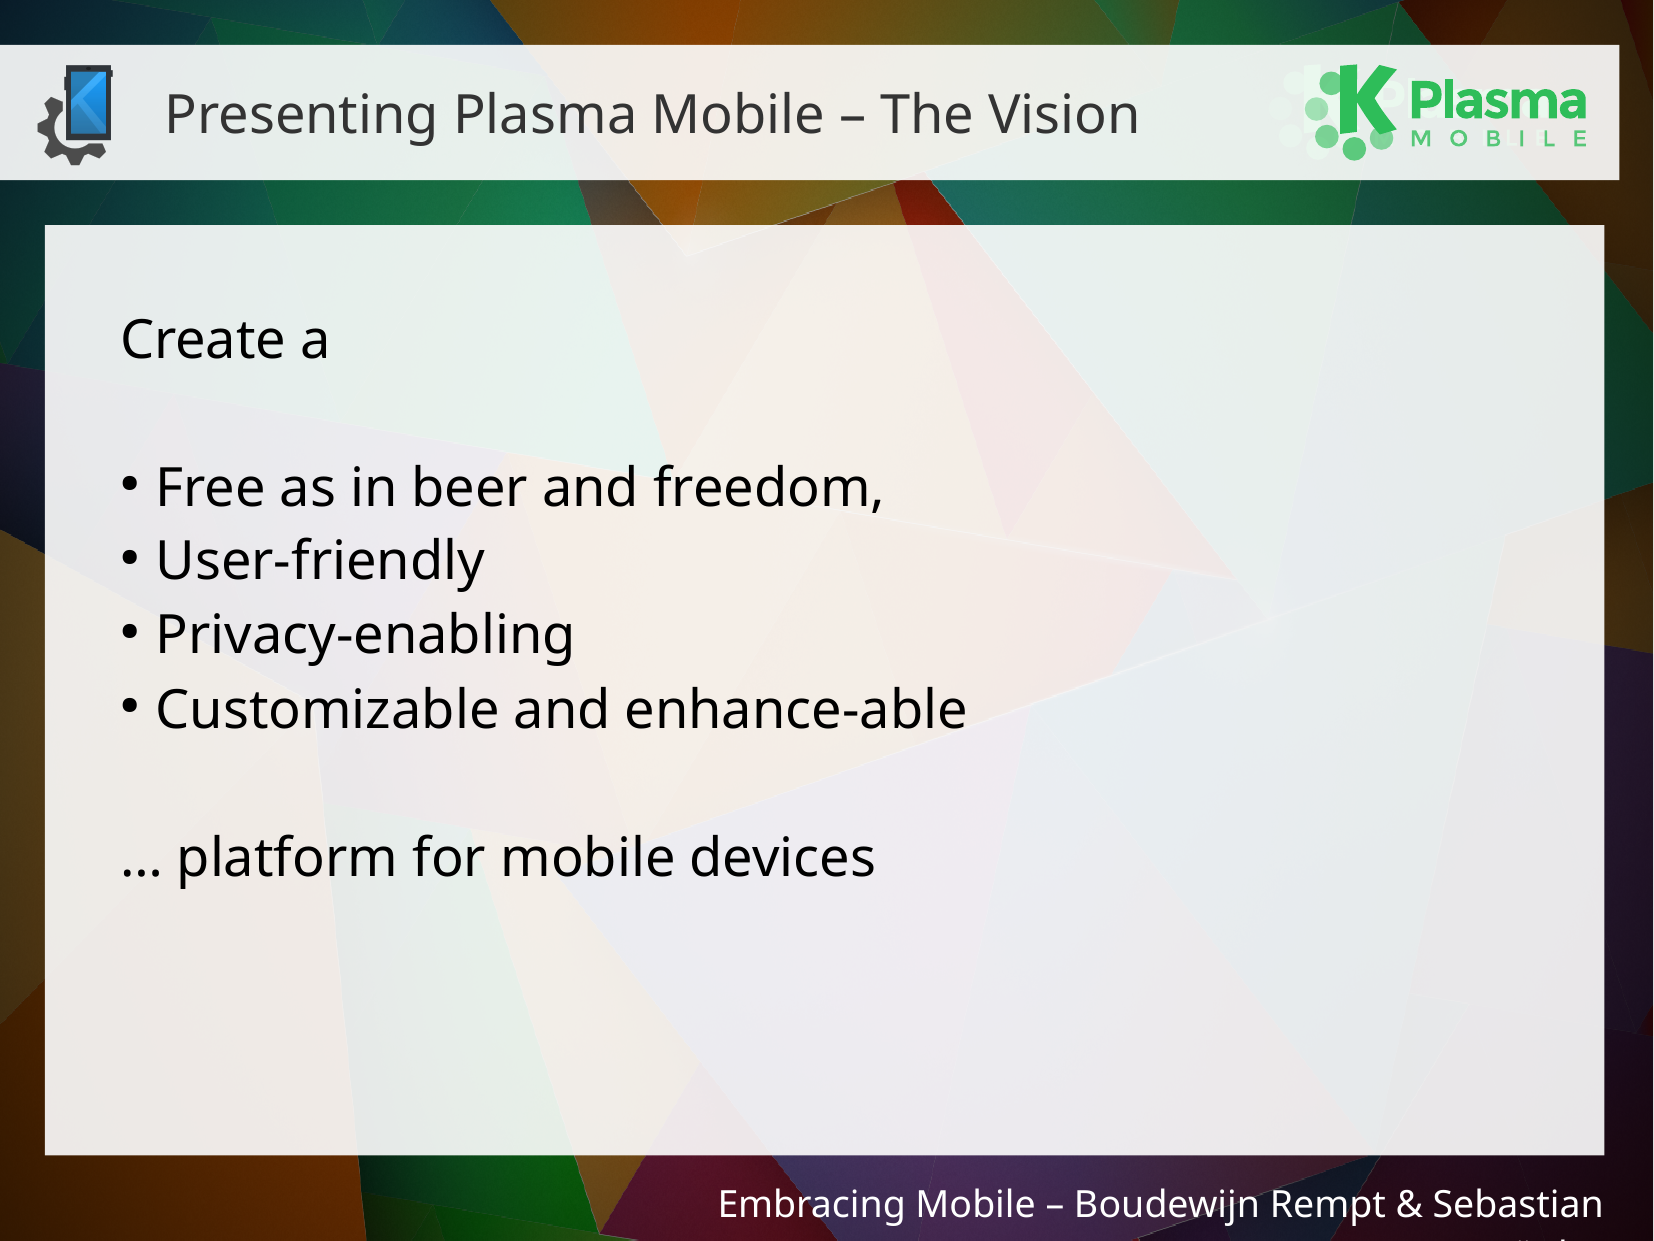

Presenting Plasma Mobile – The Vision
Create a
Free as in beer and freedom,
User-friendly
Privacy-enabling
Customizable and enhance-able
… platform for mobile devices